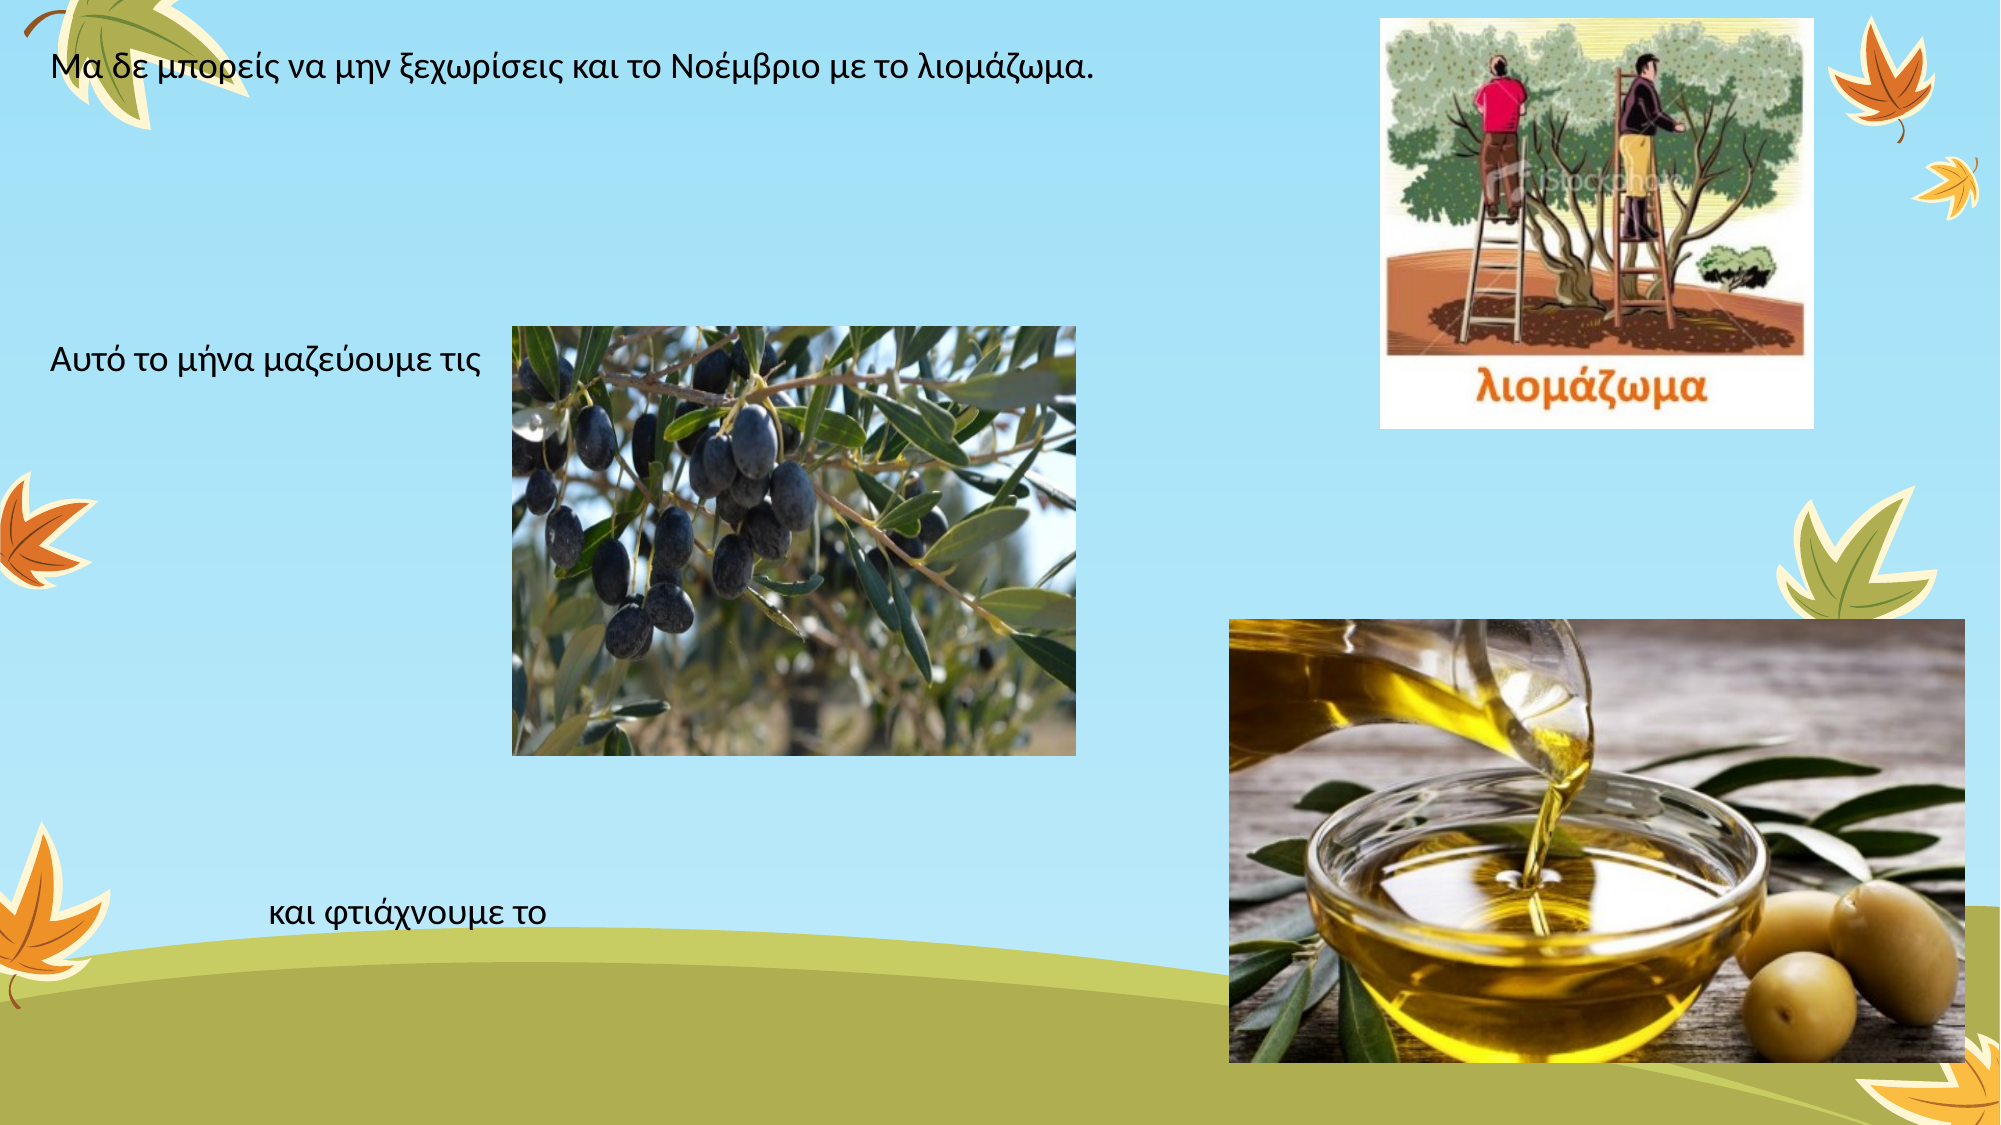

Μα δε μπορείς να μην ξεχωρίσεις και το Νοέμβριο με το λιομάζωμα.
Αυτό το μήνα μαζεύουμε τις
και φτιάχνουμε το